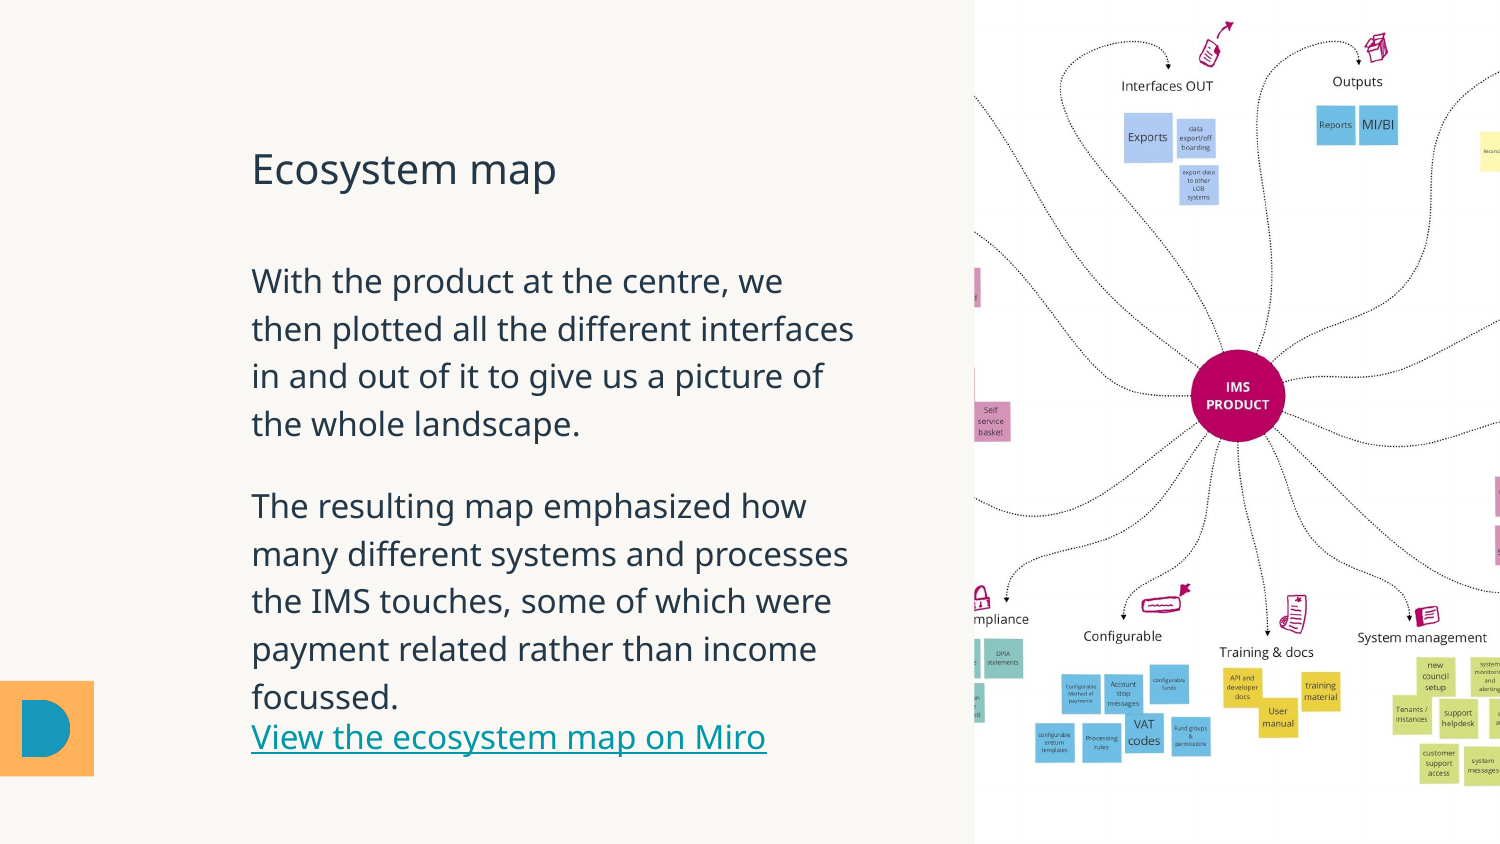

Ecosystem map
# With the product at the centre, we then plotted all the different interfaces in and out of it to give us a picture of the whole landscape.
The resulting map emphasized how many different systems and processes the IMS touches, some of which were payment related rather than income focussed.
View the ecosystem map on Miro